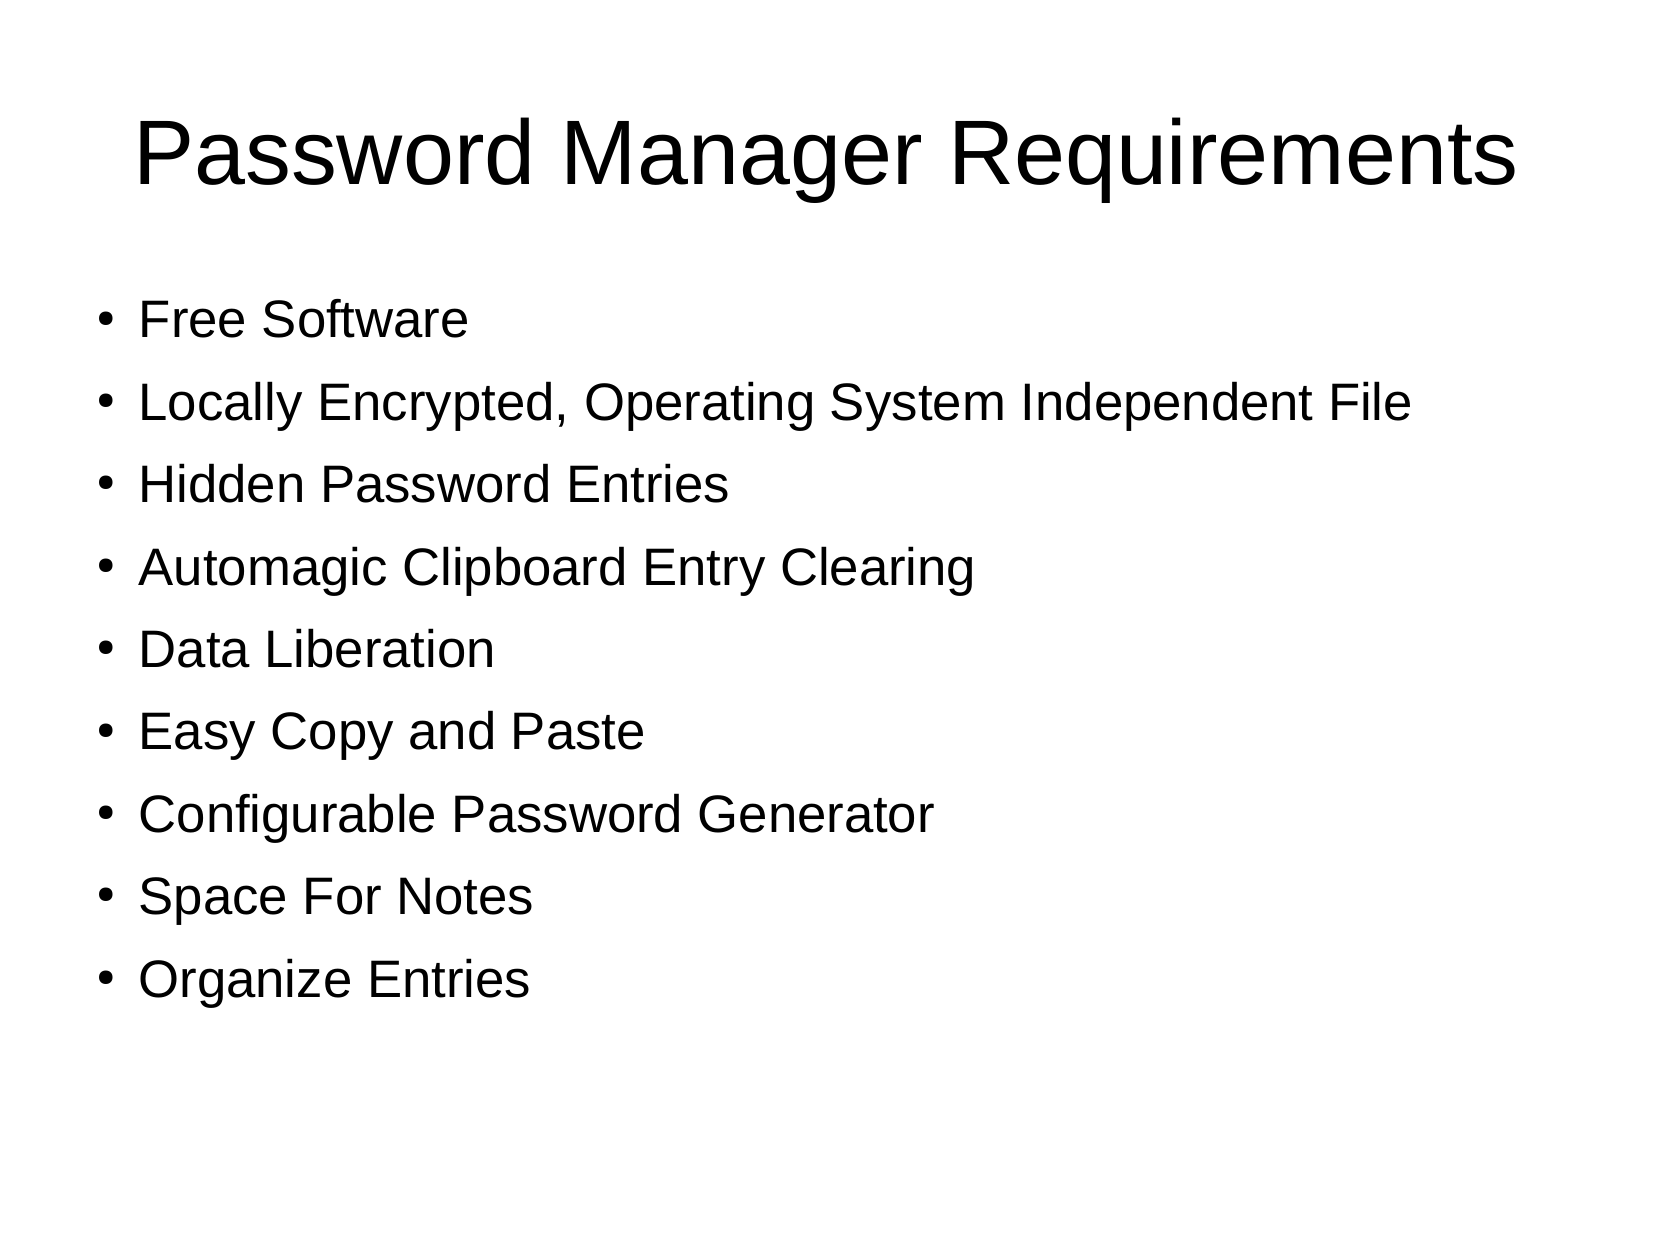

# Password Manager Requirements
Free Software
Locally Encrypted, Operating System Independent File
Hidden Password Entries
Automagic Clipboard Entry Clearing
Data Liberation
Easy Copy and Paste
Configurable Password Generator
Space For Notes
Organize Entries